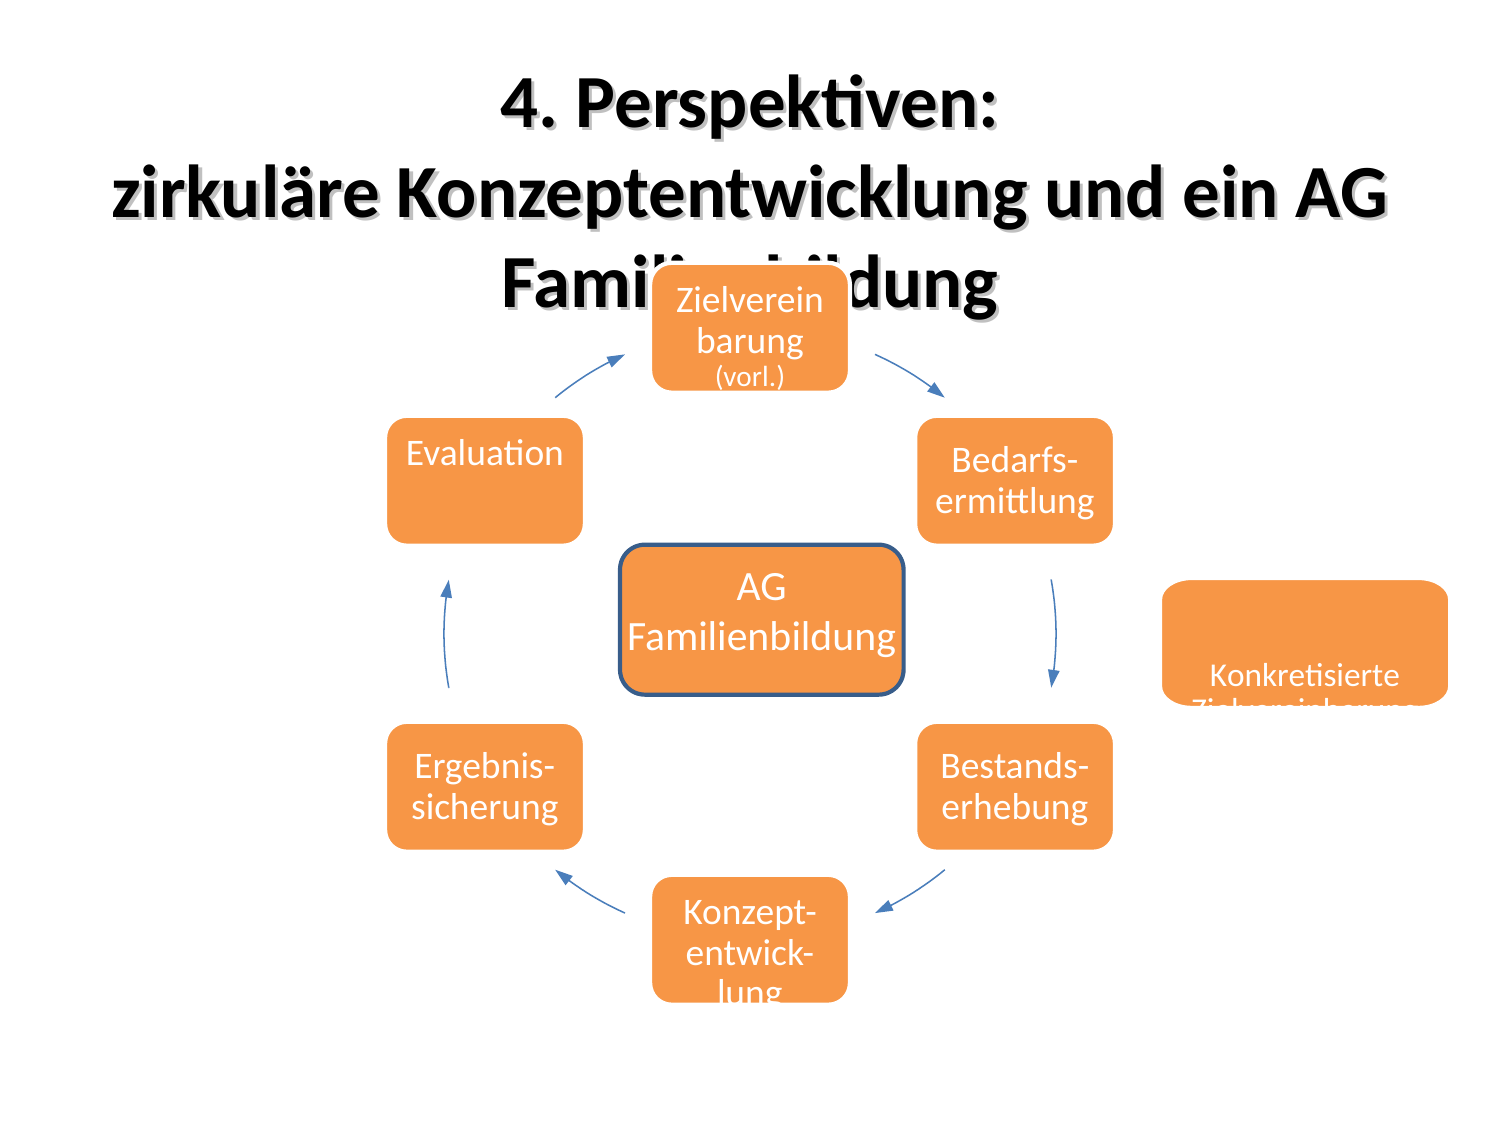

# 4. Perspektiven: zirkuläre Konzeptentwicklung und ein AG Familienbildung
Zielvereinbarung (vorl.)
Evaluation
Bedarfs-ermittlung
Ergebnis-sicherung
Bestands-erhebung
Konzept-entwick-lung
AG Familienbildung
Konkretisierte Zielvereinbarung